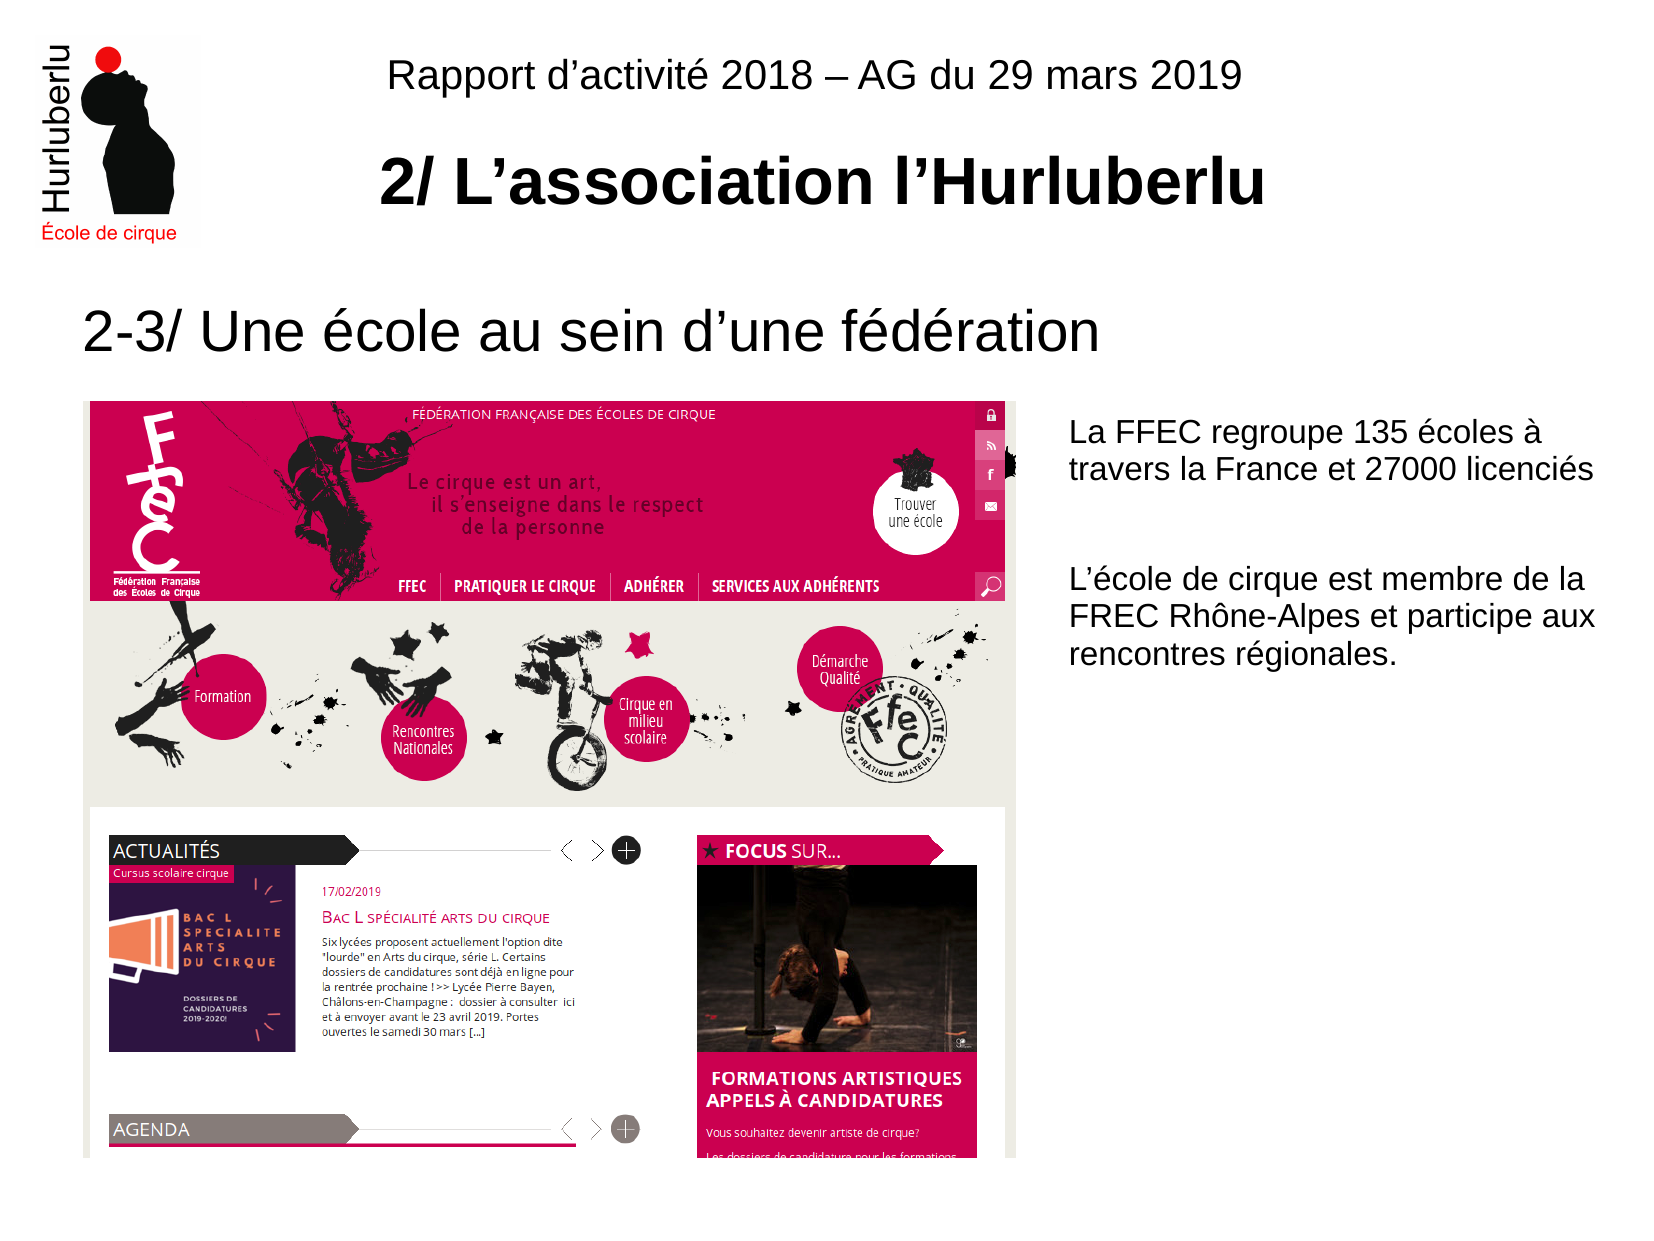

# Rapport d’activité 2018 – AG du 29 mars 2019 2/ L’association l’Hurluberlu
2-3/ Une école au sein d’une fédération
La FFEC regroupe 135 écoles à travers la France et 27000 licenciés
L’école de cirque est membre de la FREC Rhône-Alpes et participe aux rencontres régionales.